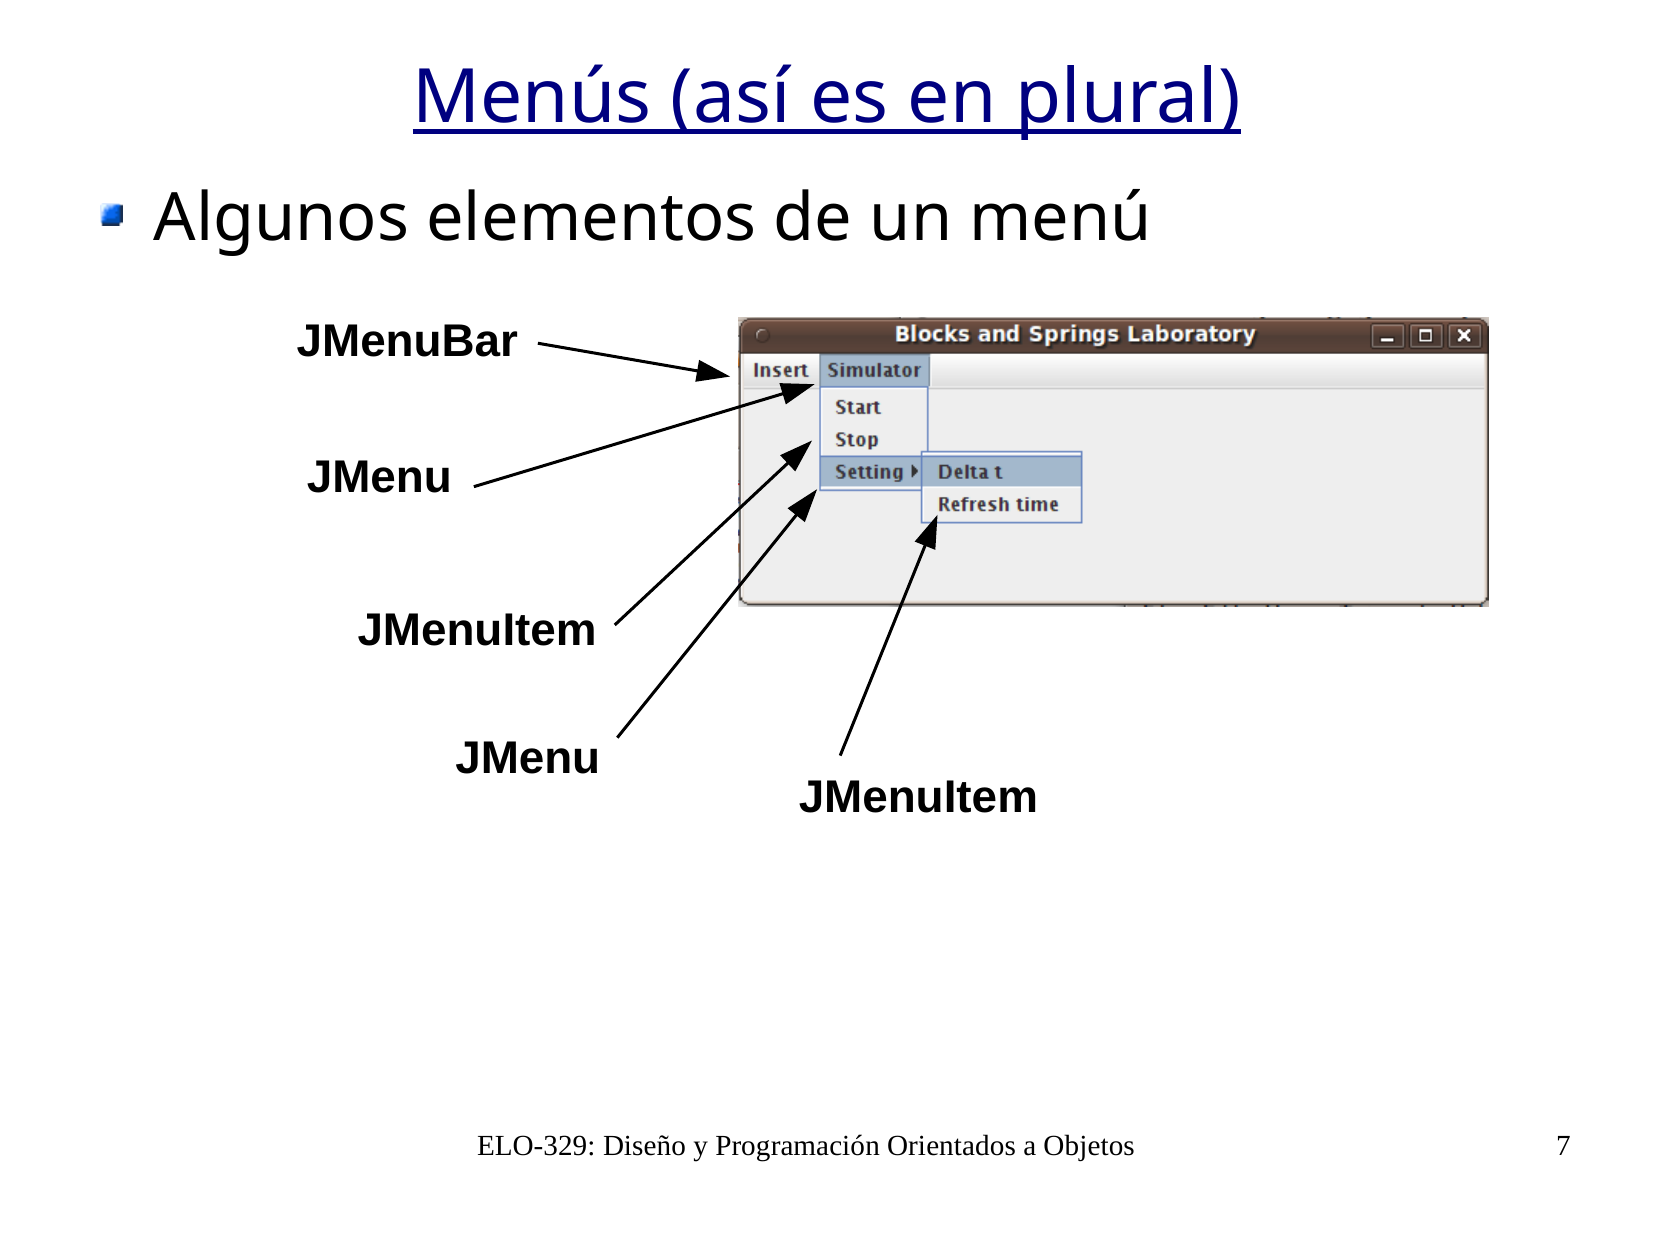

# Menús (así es en plural)
Algunos elementos de un menú
JMenuBar
JMenu
JMenuItem
JMenu
JMenuItem
7